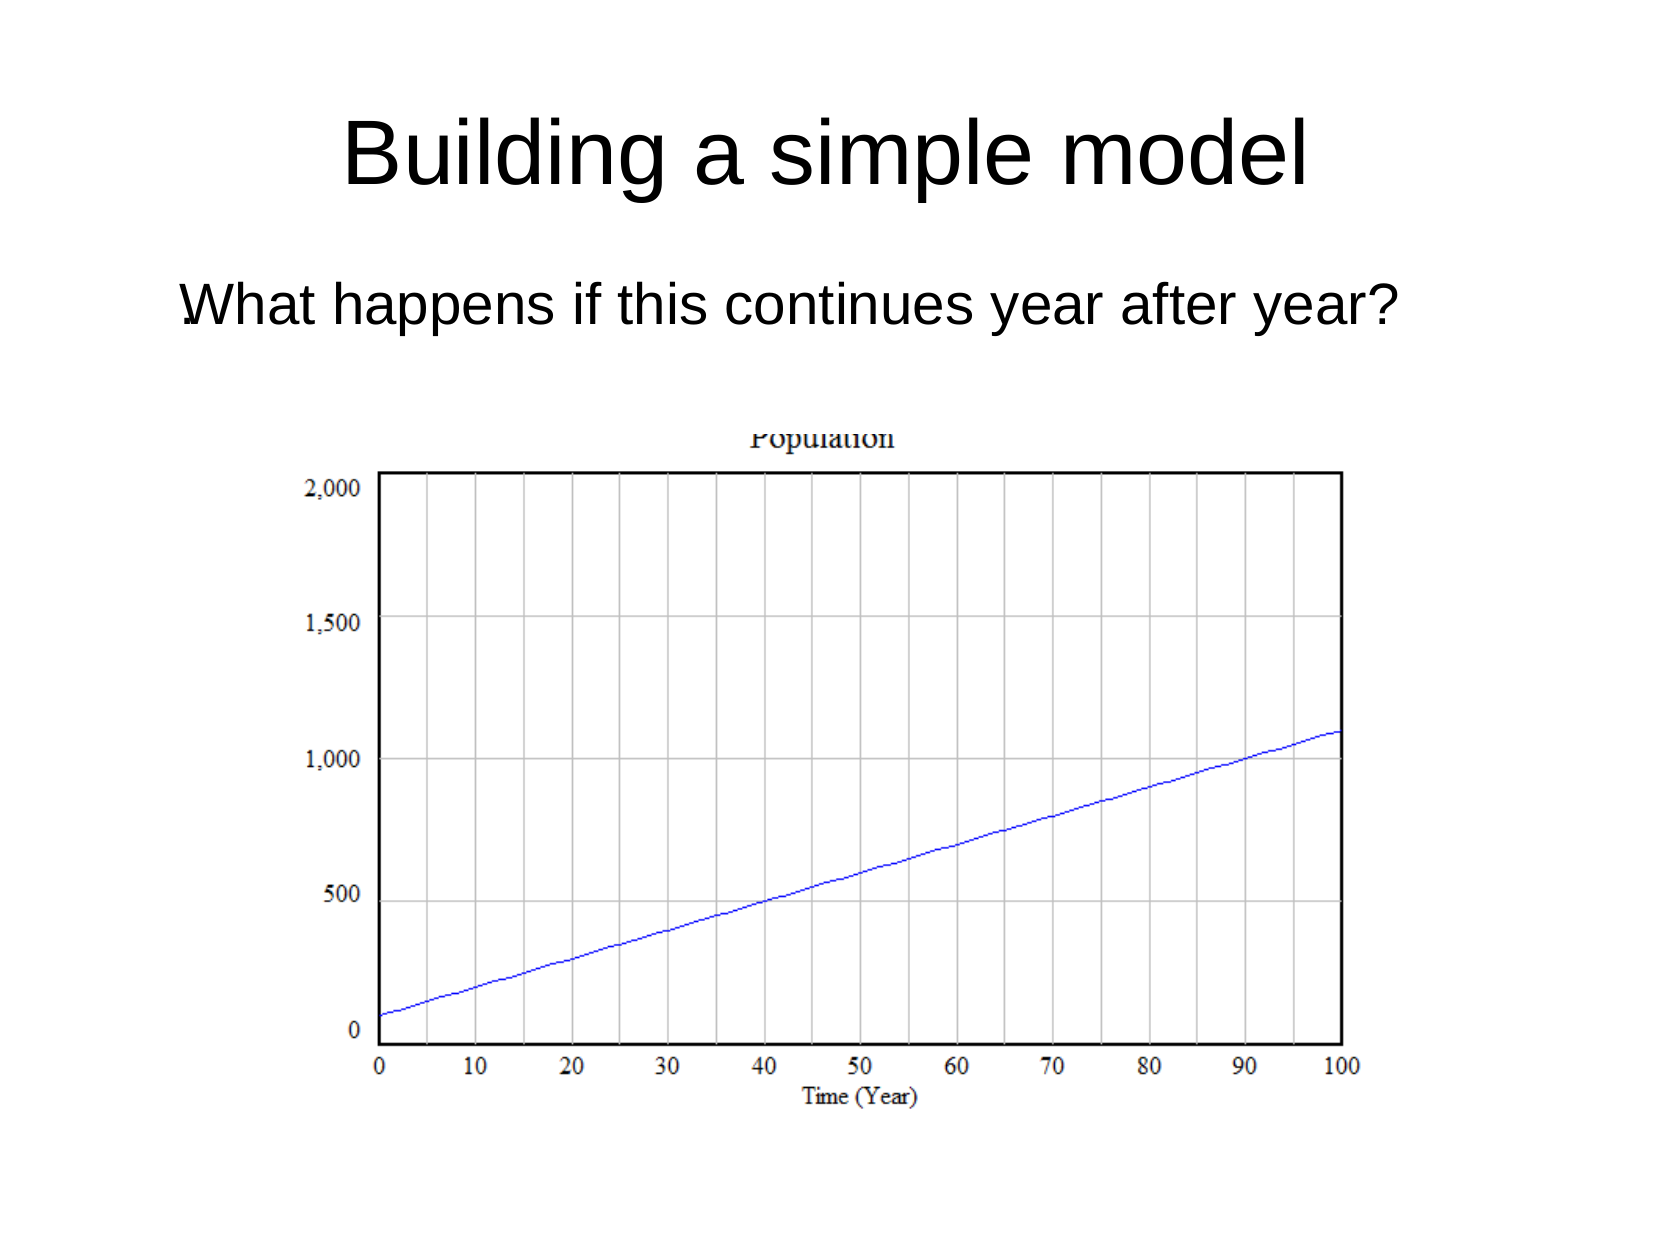

# Building a simple model
.
What happens if this continues year after year?